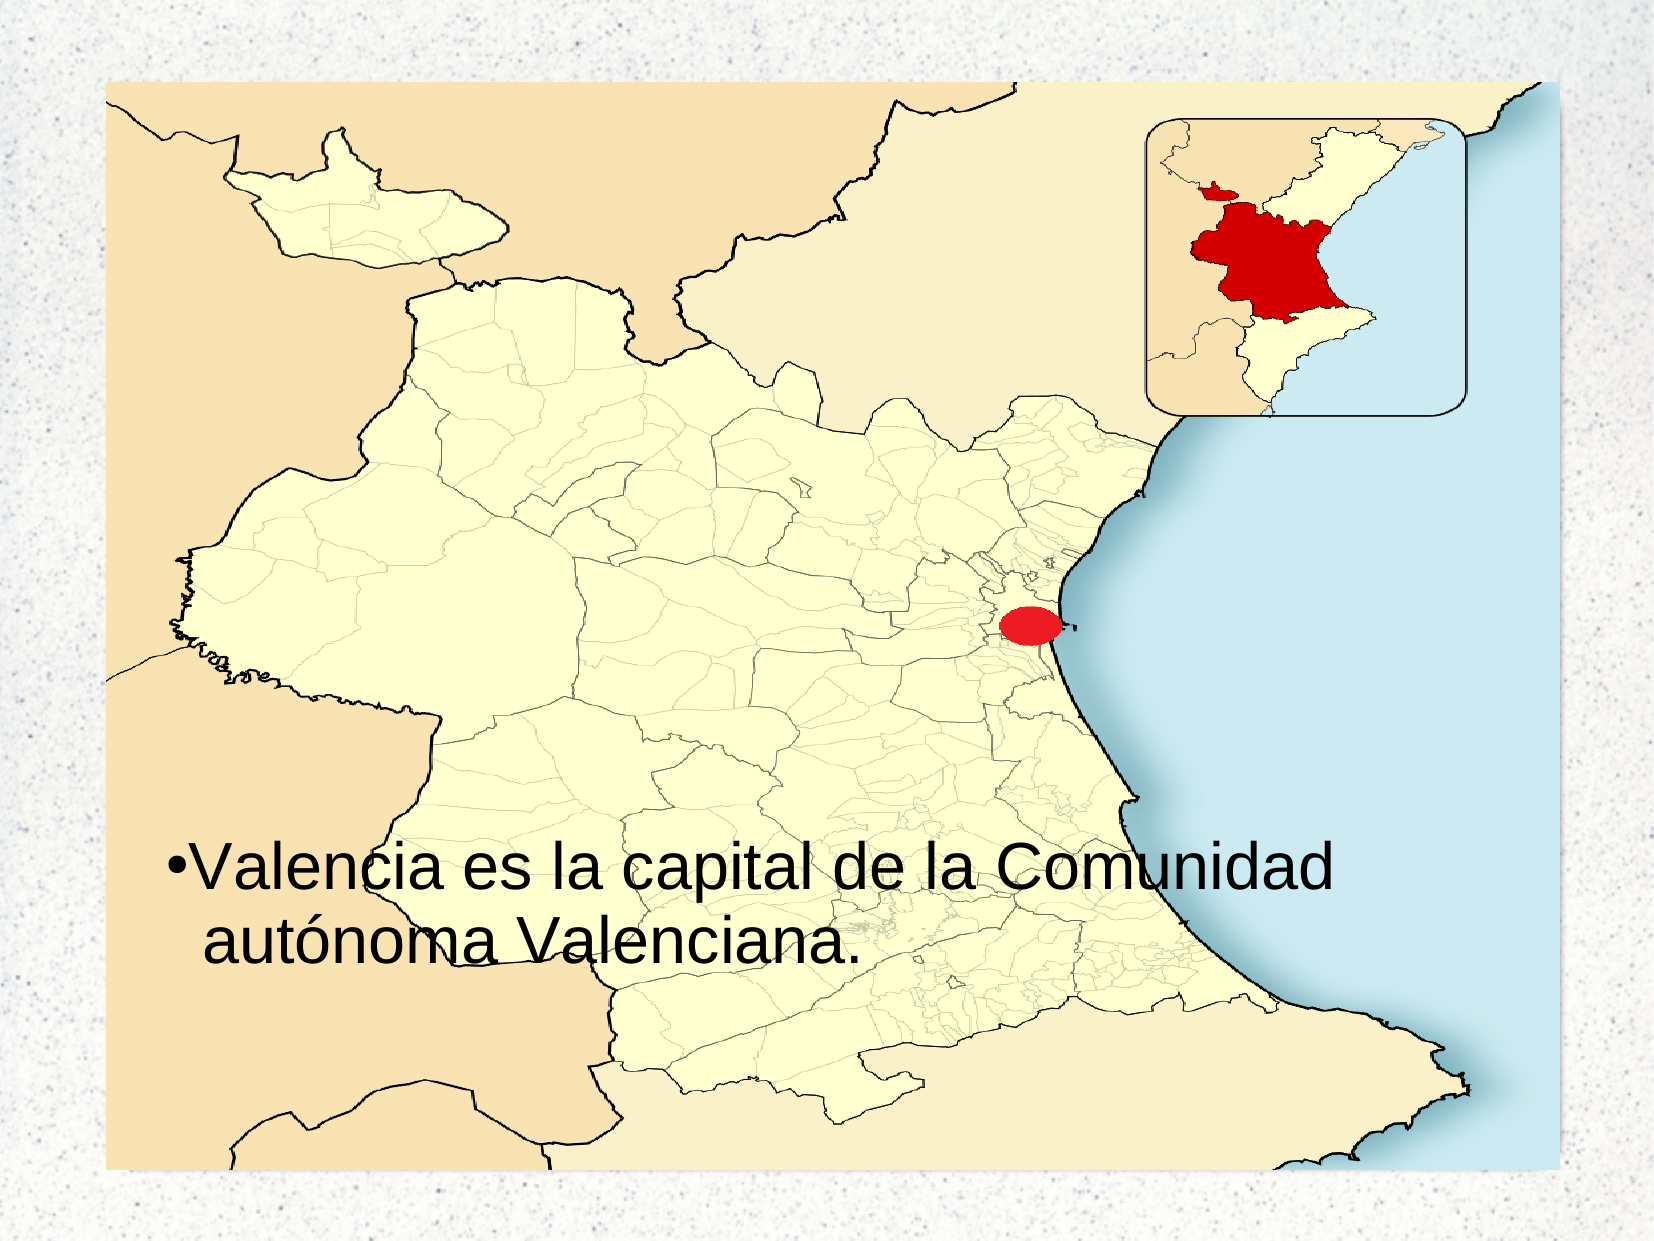

#
Valencia es la capital de la Comunidad autónoma Valenciana.